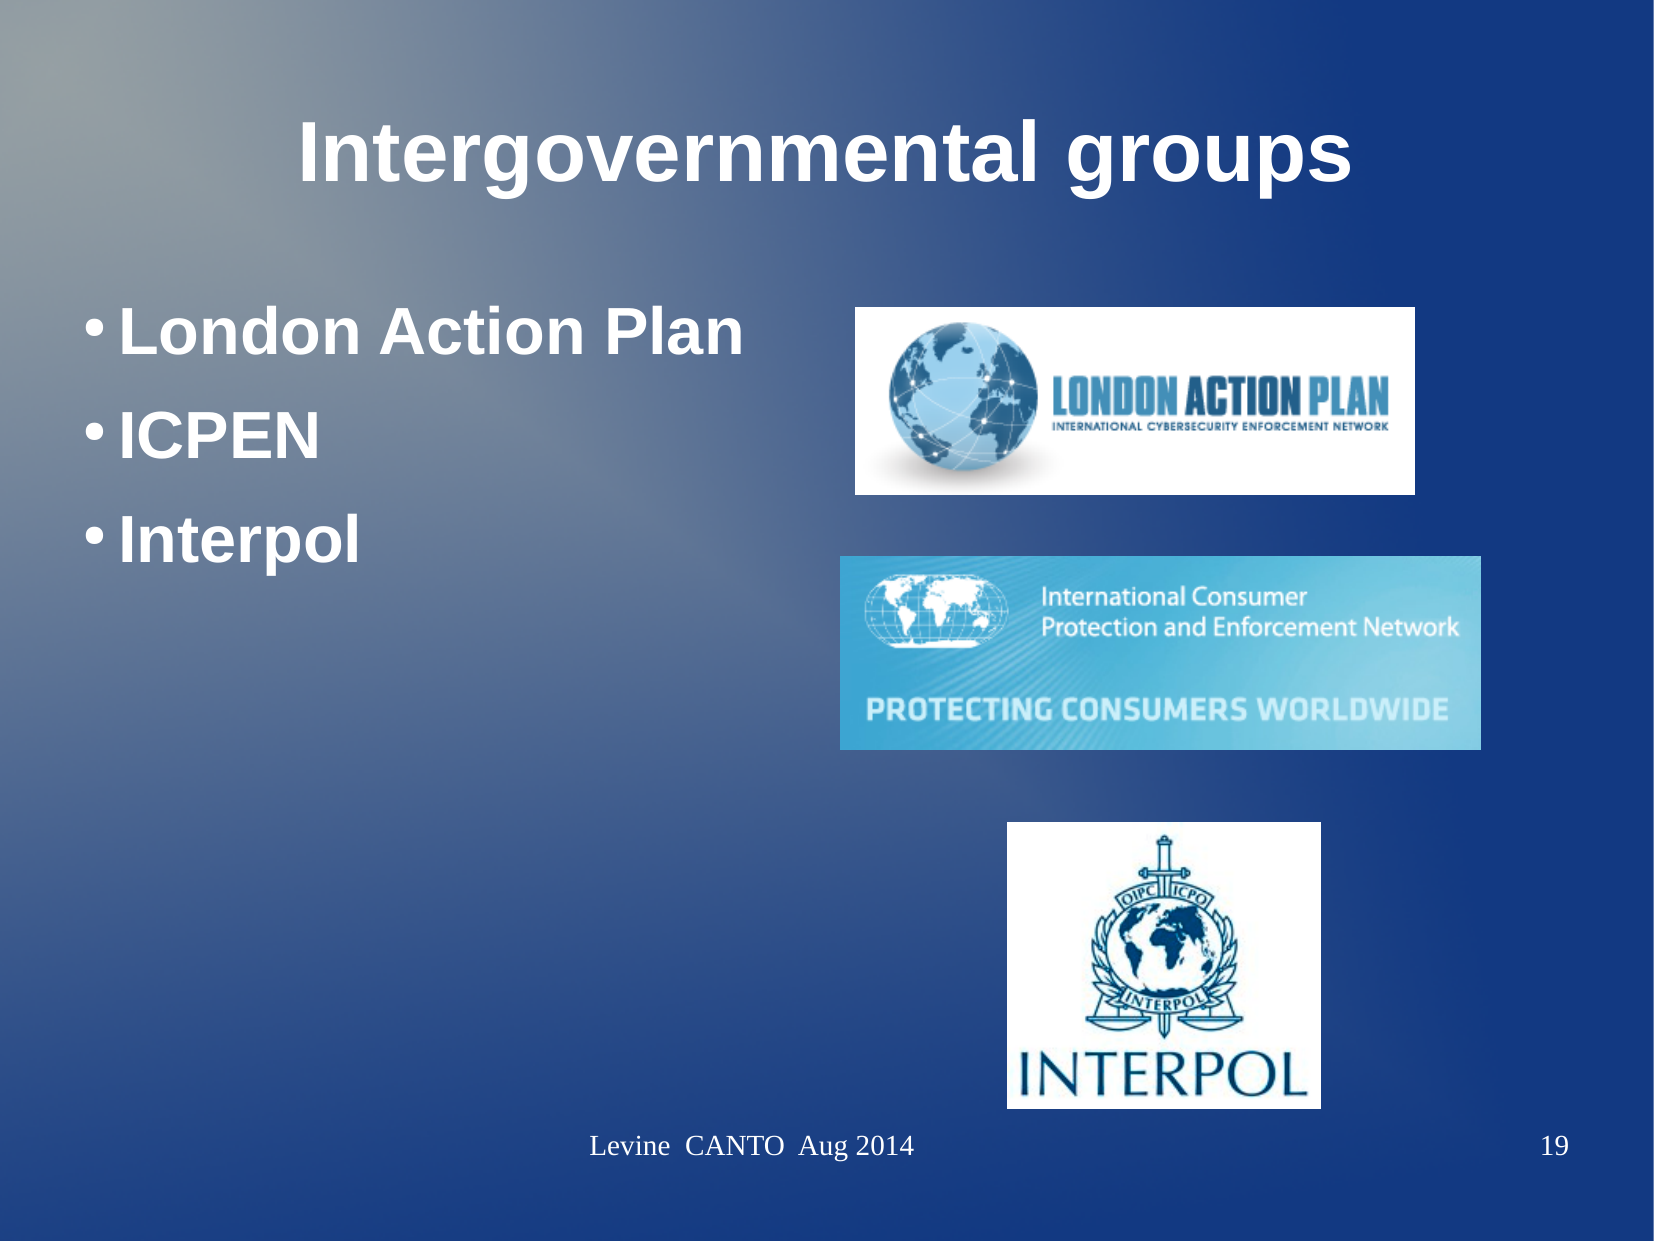

# Intergovernmental groups
London Action Plan
ICPEN
Interpol
Levine CANTO Aug 2014
19